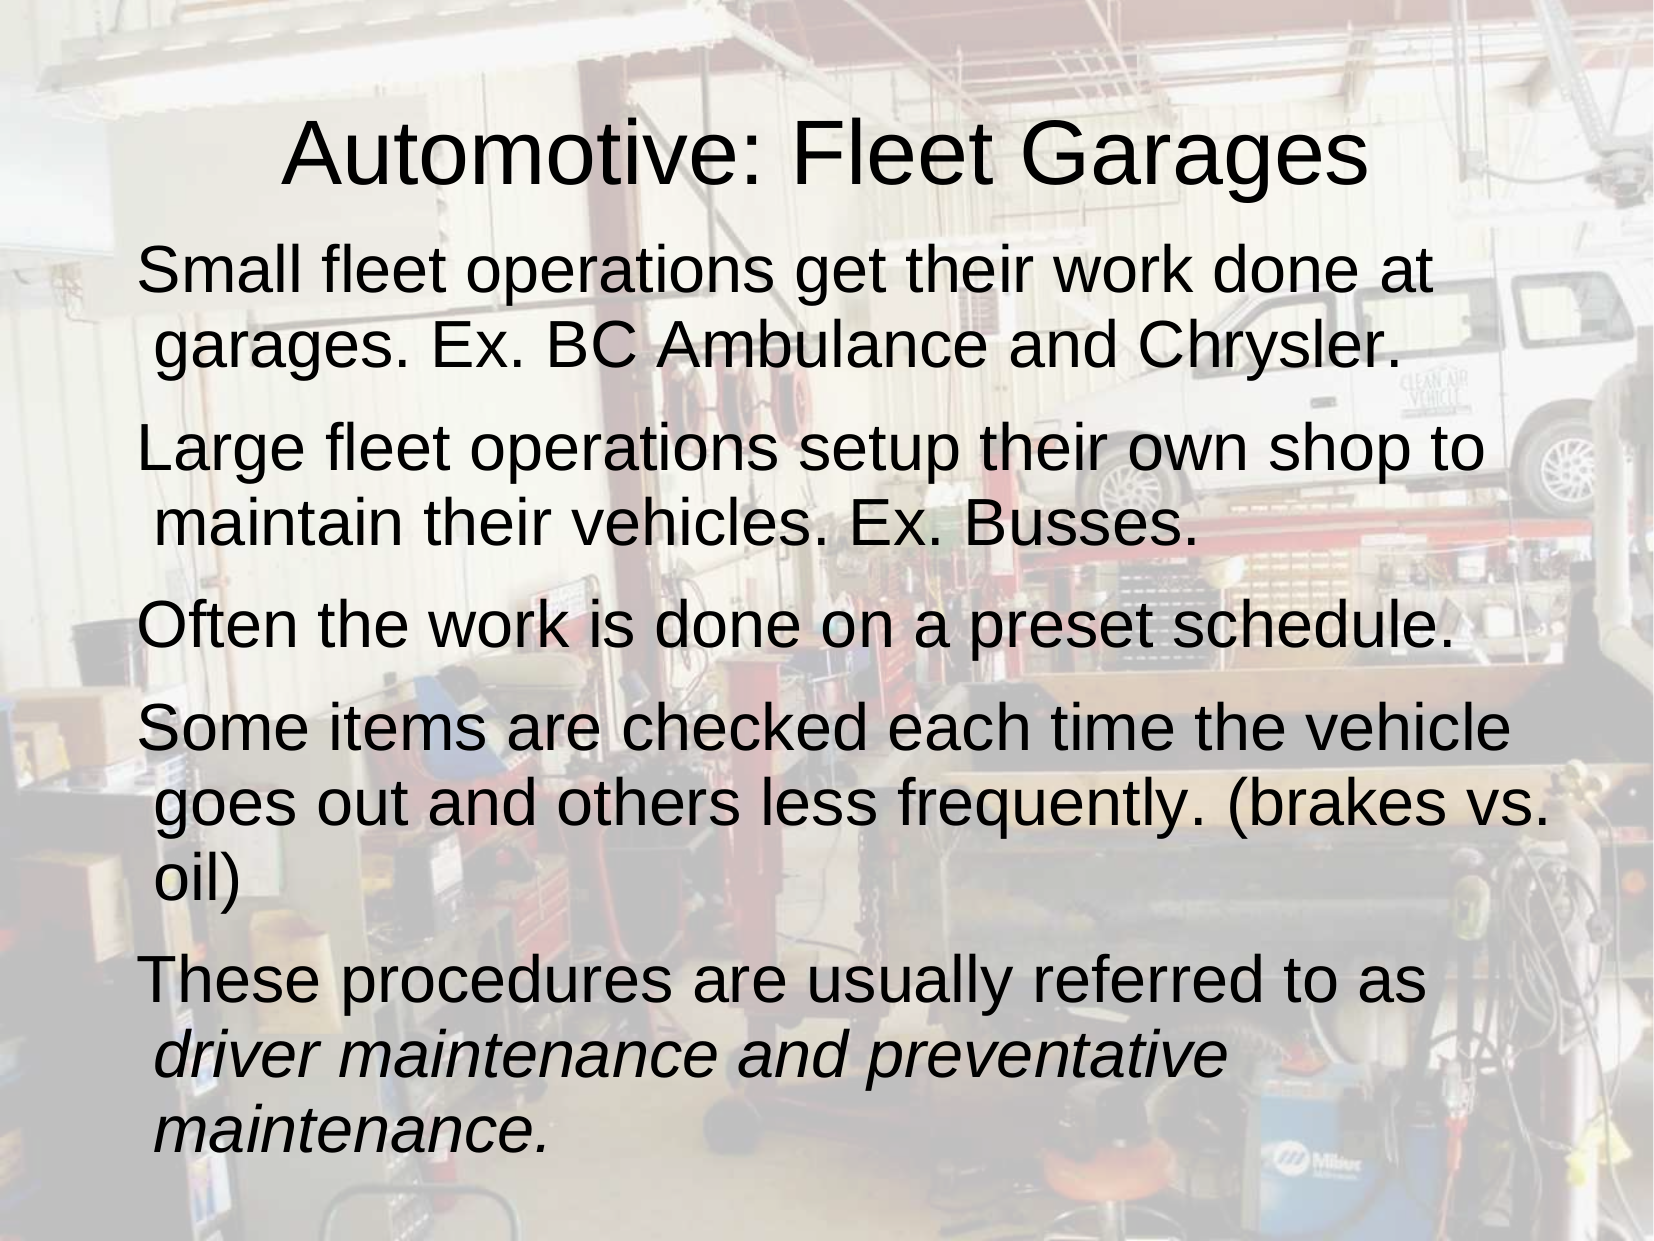

# Automotive: Fleet Garages
 Small fleet operations get their work done at garages. Ex. BC Ambulance and Chrysler.
 Large fleet operations setup their own shop to maintain their vehicles. Ex. Busses.
 Often the work is done on a preset schedule.
 Some items are checked each time the vehicle goes out and others less frequently. (brakes vs. oil)
 These procedures are usually referred to as driver maintenance and preventative maintenance.